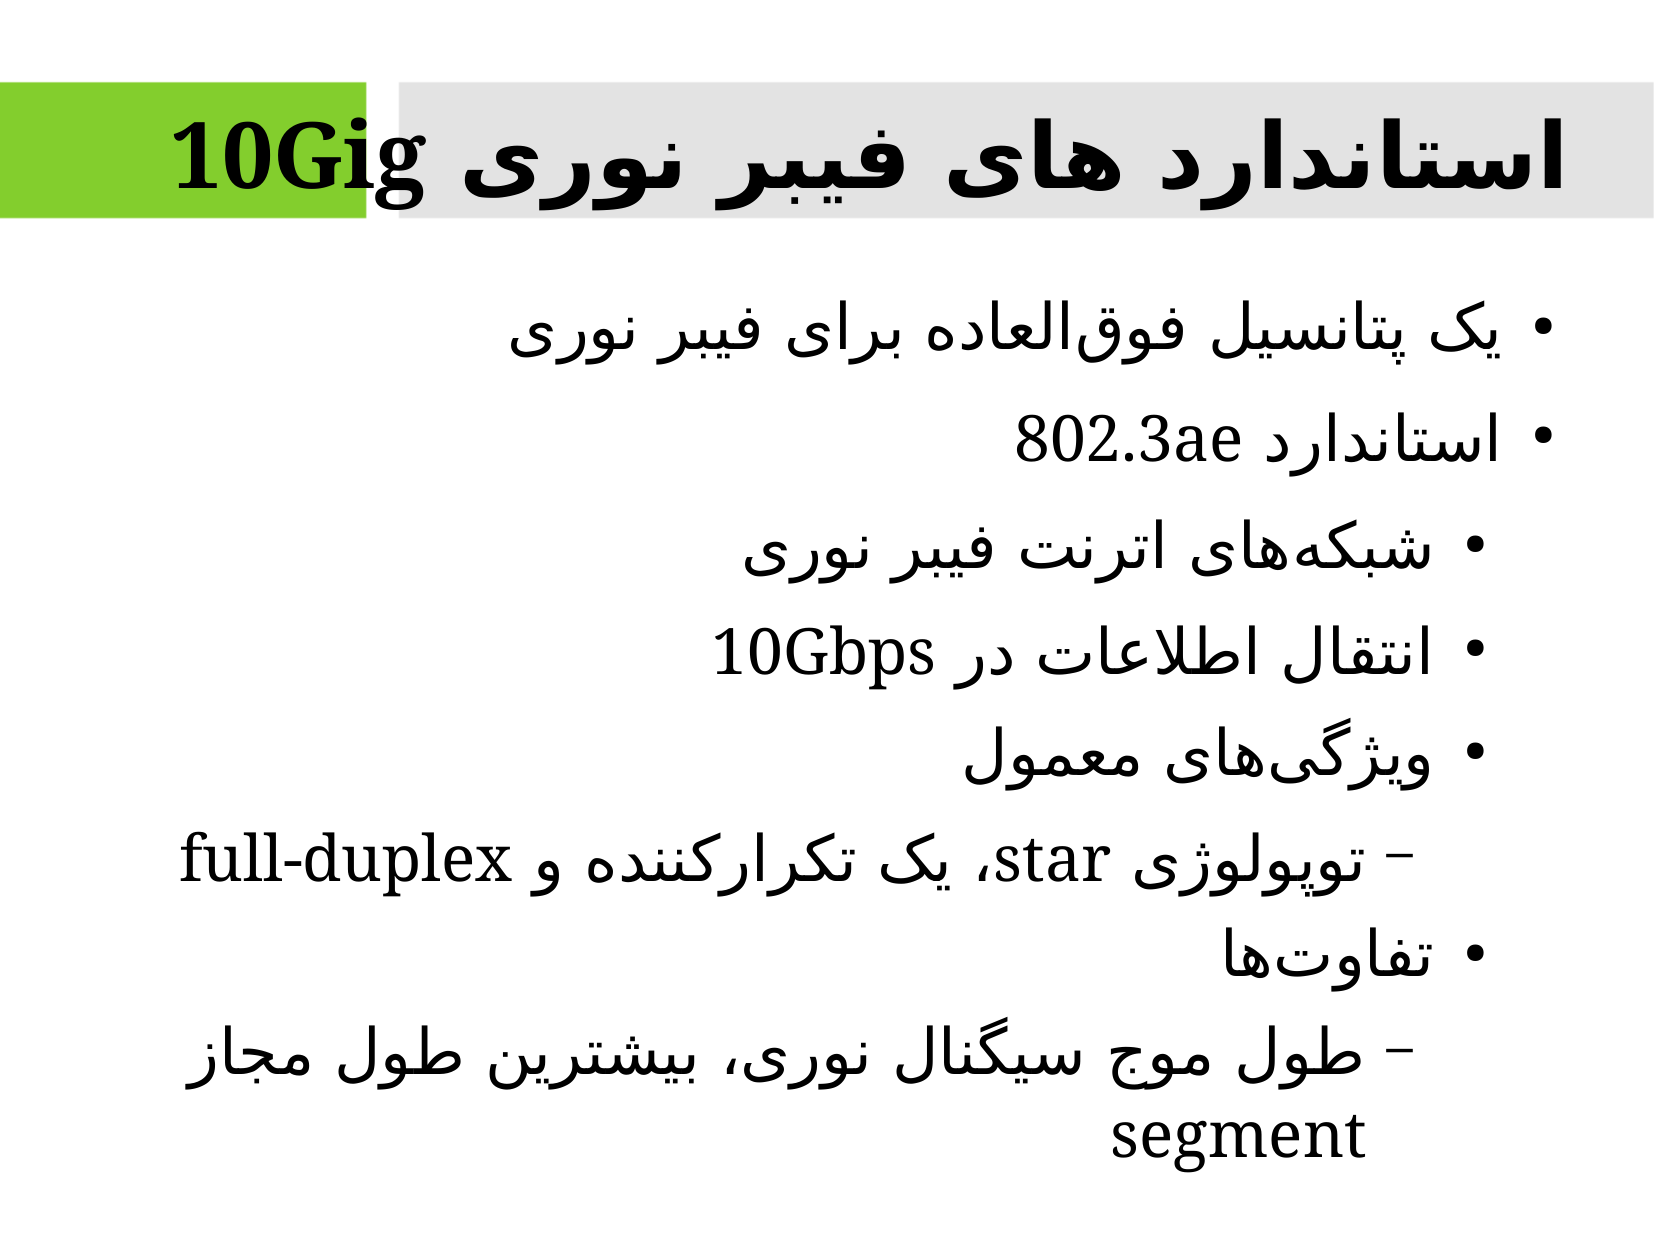

# استاندارد های فیبر نوری 10Gig
یک پتانسیل فوق‌العاده برای فیبر نوری
استاندارد 802.3ae
شبکه‌های اترنت فیبر نوری
انتقال اطلاعات در 10Gbps
ویژگی‌های معمول
توپولوژی star، یک تکرارکننده و full-duplex
تفاوت‌ها
طول موج سیگنال نوری، بیشترین طول مجاز segment